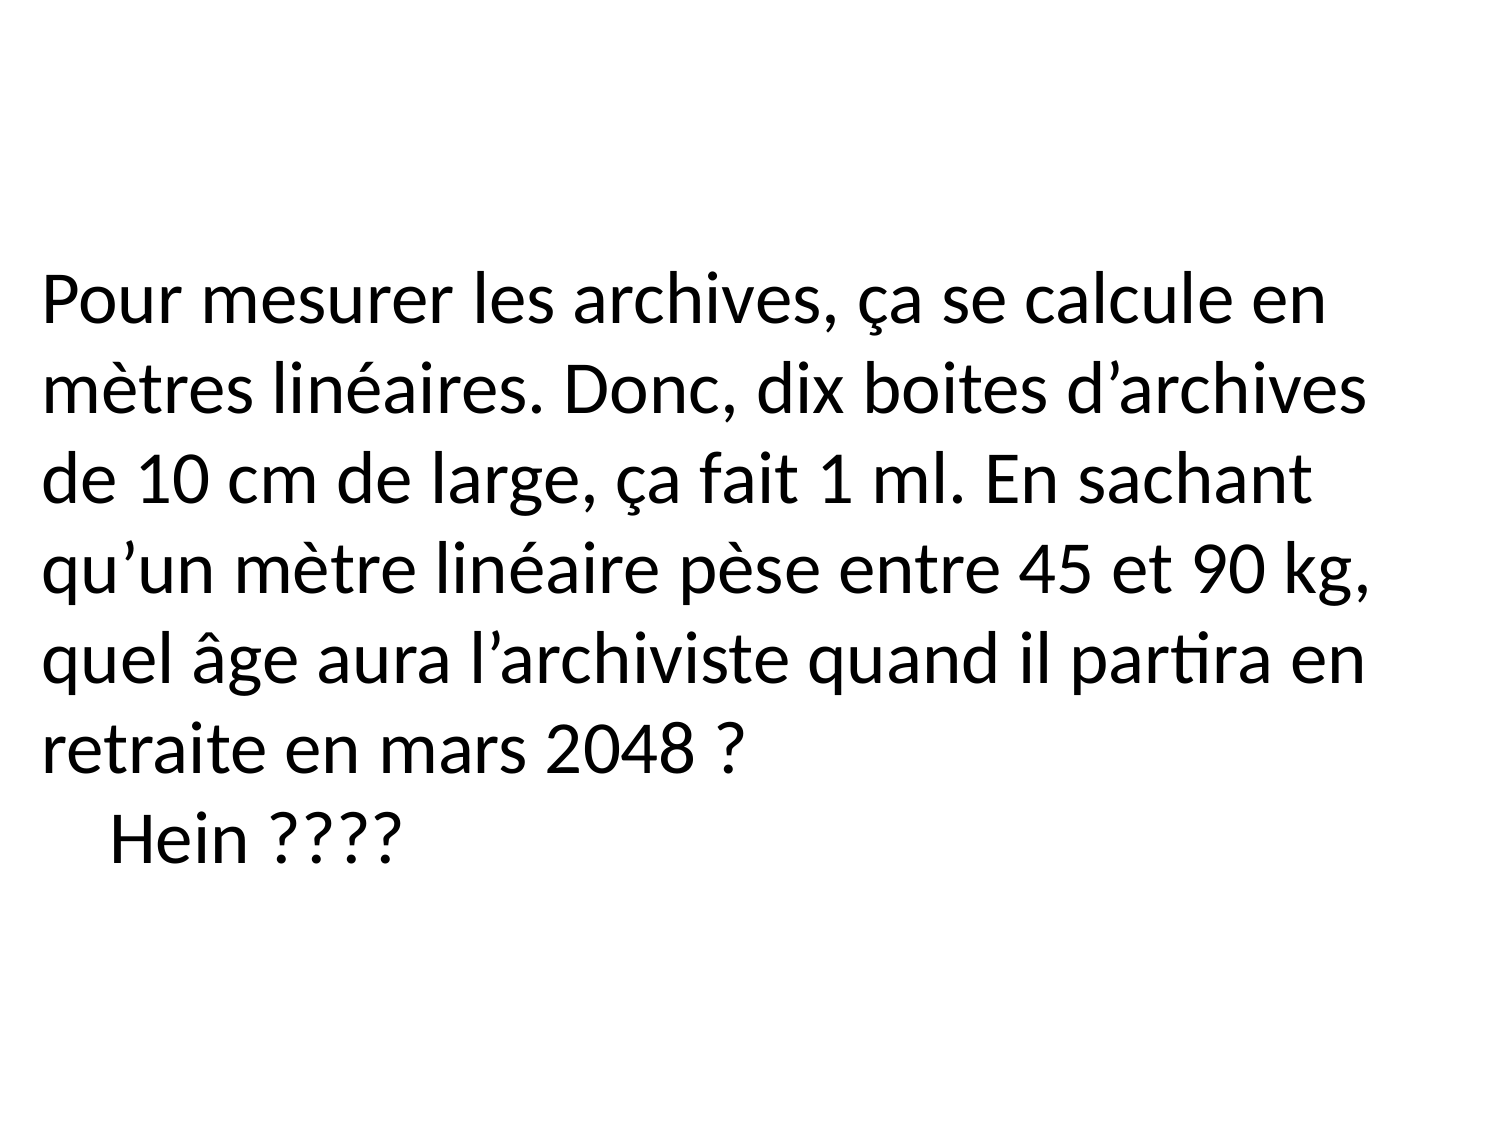

# Pour mesurer les archives, ça se calcule en mètres linéaires. Donc, dix boites d’archives de 10 cm de large, ça fait 1 ml. En sachant qu’un mètre linéaire pèse entre 45 et 90 kg, quel âge aura l’archiviste quand il partira en retraite en mars 2048 ?
 Hein ????